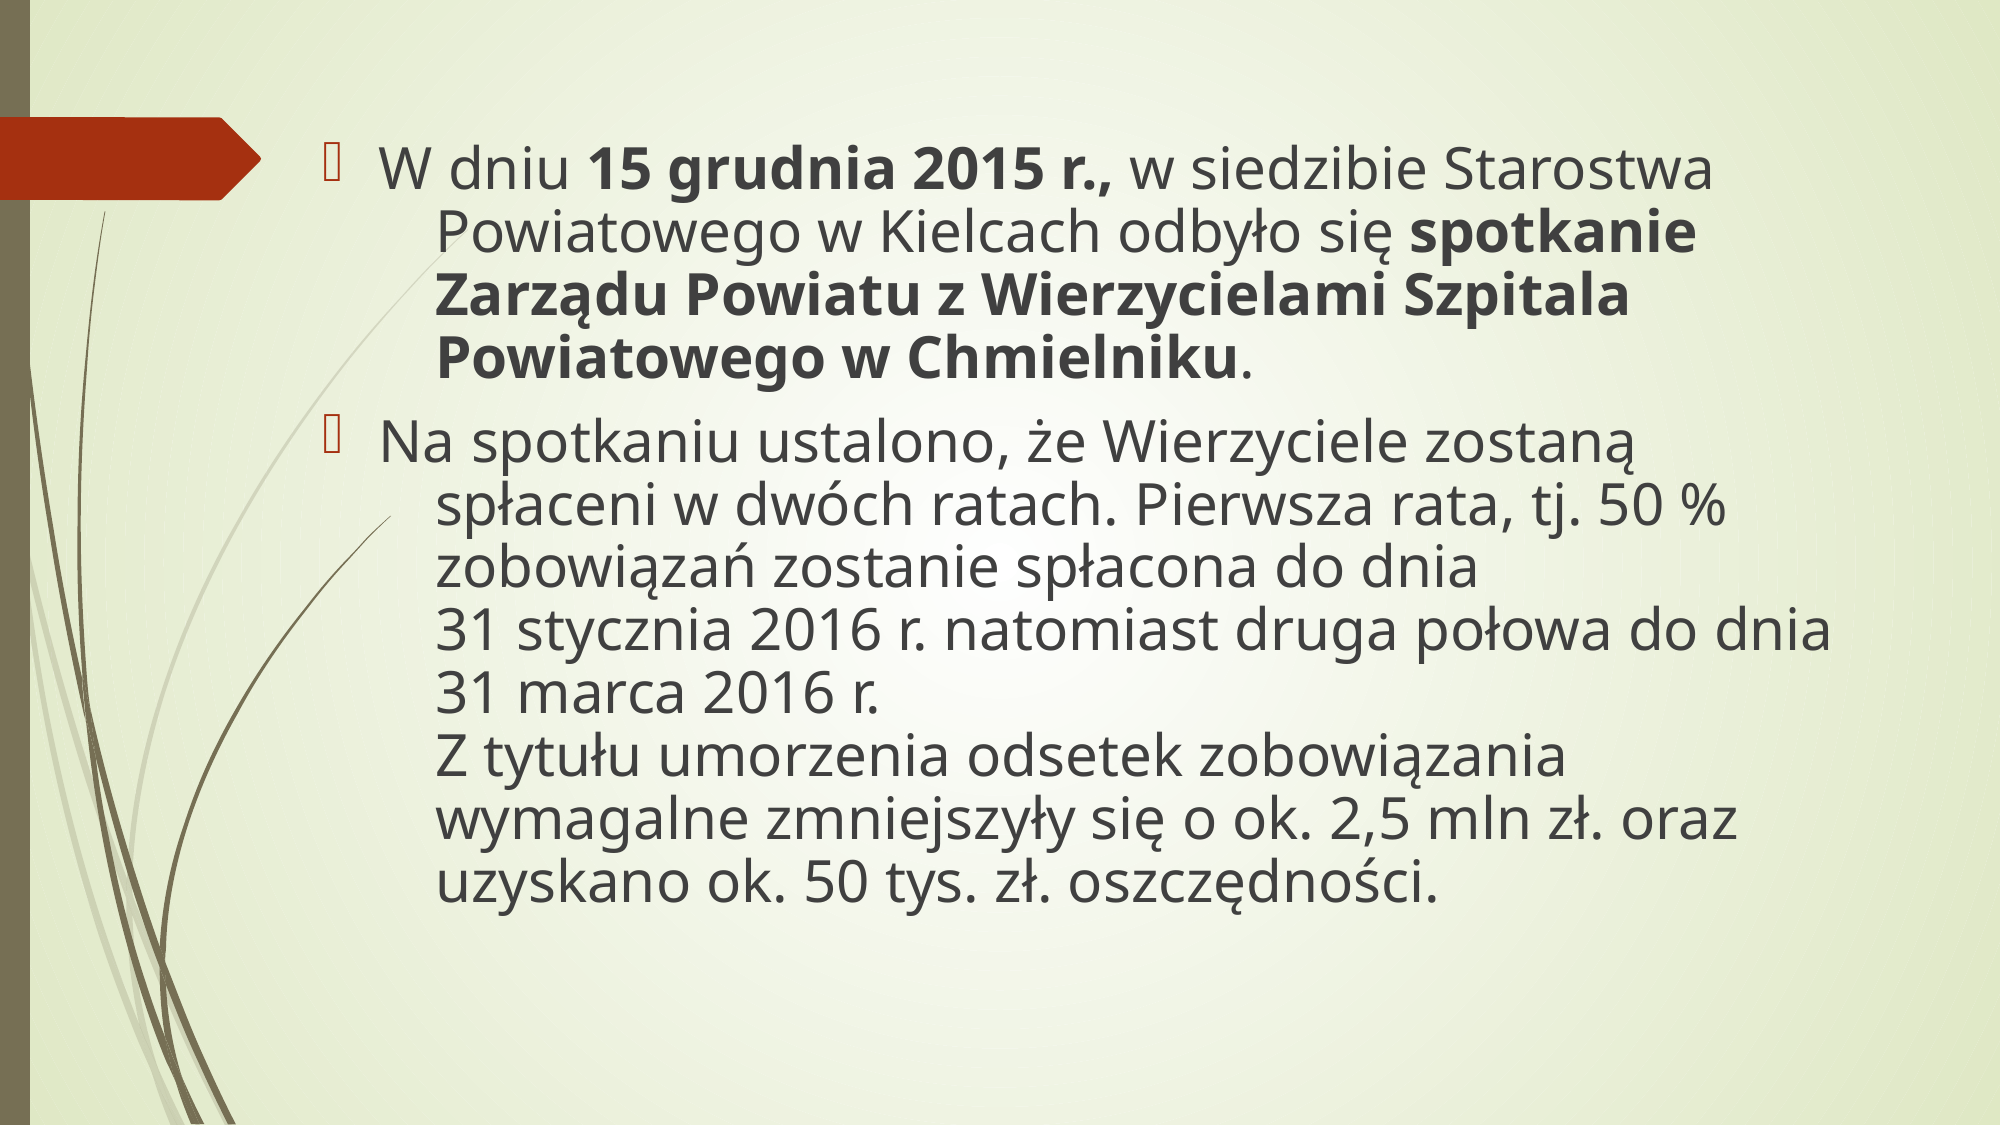

#
W dniu 15 grudnia 2015 r., w siedzibie Starostwa Powiatowego w Kielcach odbyło się spotkanie Zarządu Powiatu z Wierzycielami Szpitala Powiatowego w Chmielniku.
Na spotkaniu ustalono, że Wierzyciele zostaną spłaceni w dwóch ratach. Pierwsza rata, tj. 50 % zobowiązań zostanie spłacona do dnia
31 stycznia 2016 r. natomiast druga połowa do dnia
31 marca 2016 r.
Z tytułu umorzenia odsetek zobowiązania wymagalne zmniejszyły się o ok. 2,5 mln zł. oraz uzyskano ok. 50 tys. zł. oszczędności.